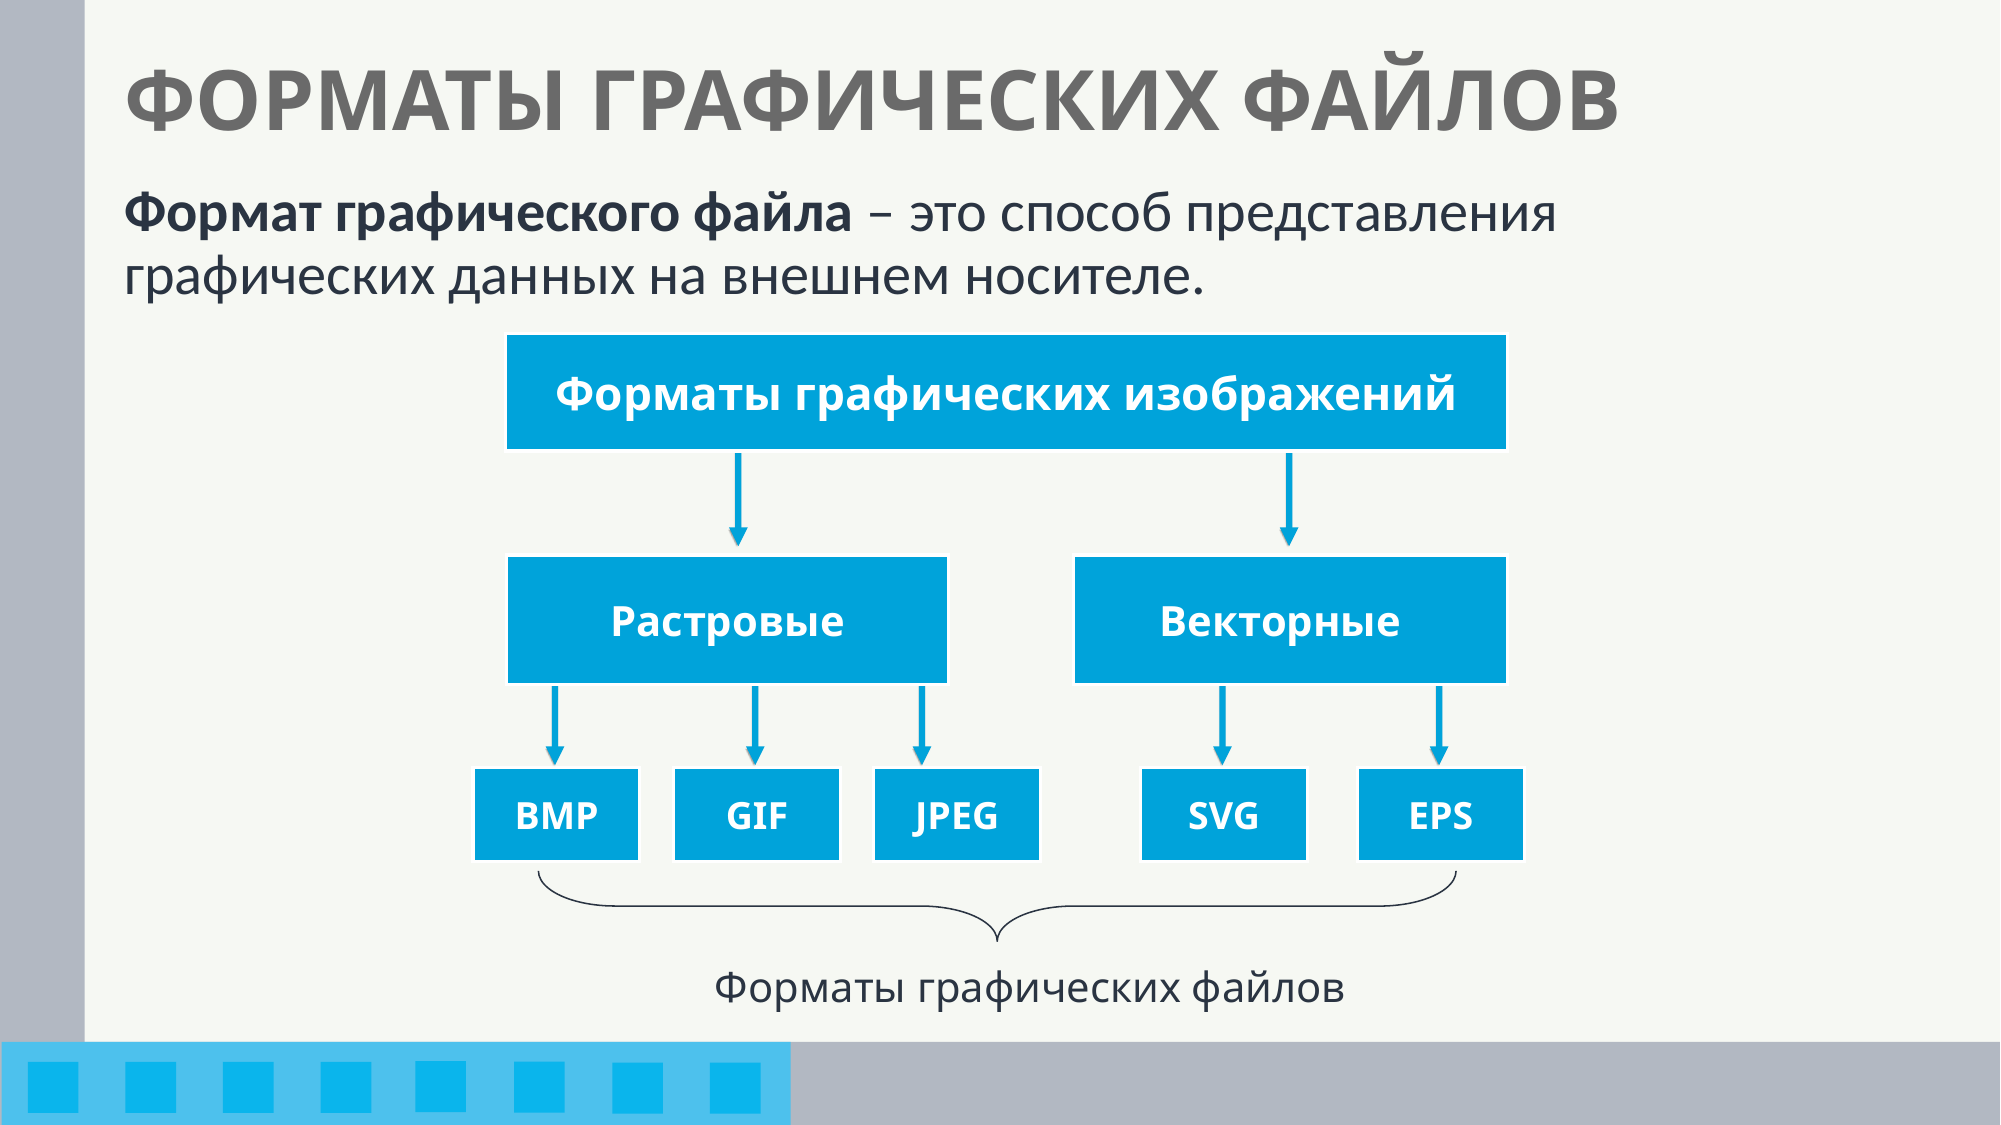

# ФОРМАТЫ ГРАФИЧЕСКИХ ФАЙЛОВ
Формат графического файла – это способ представления графических данных на внешнем носителе.
Форматы графических изображений
Растровые
Векторные
BMP
GIF
JPEG
SVG
EPS
Форматы графических файлов